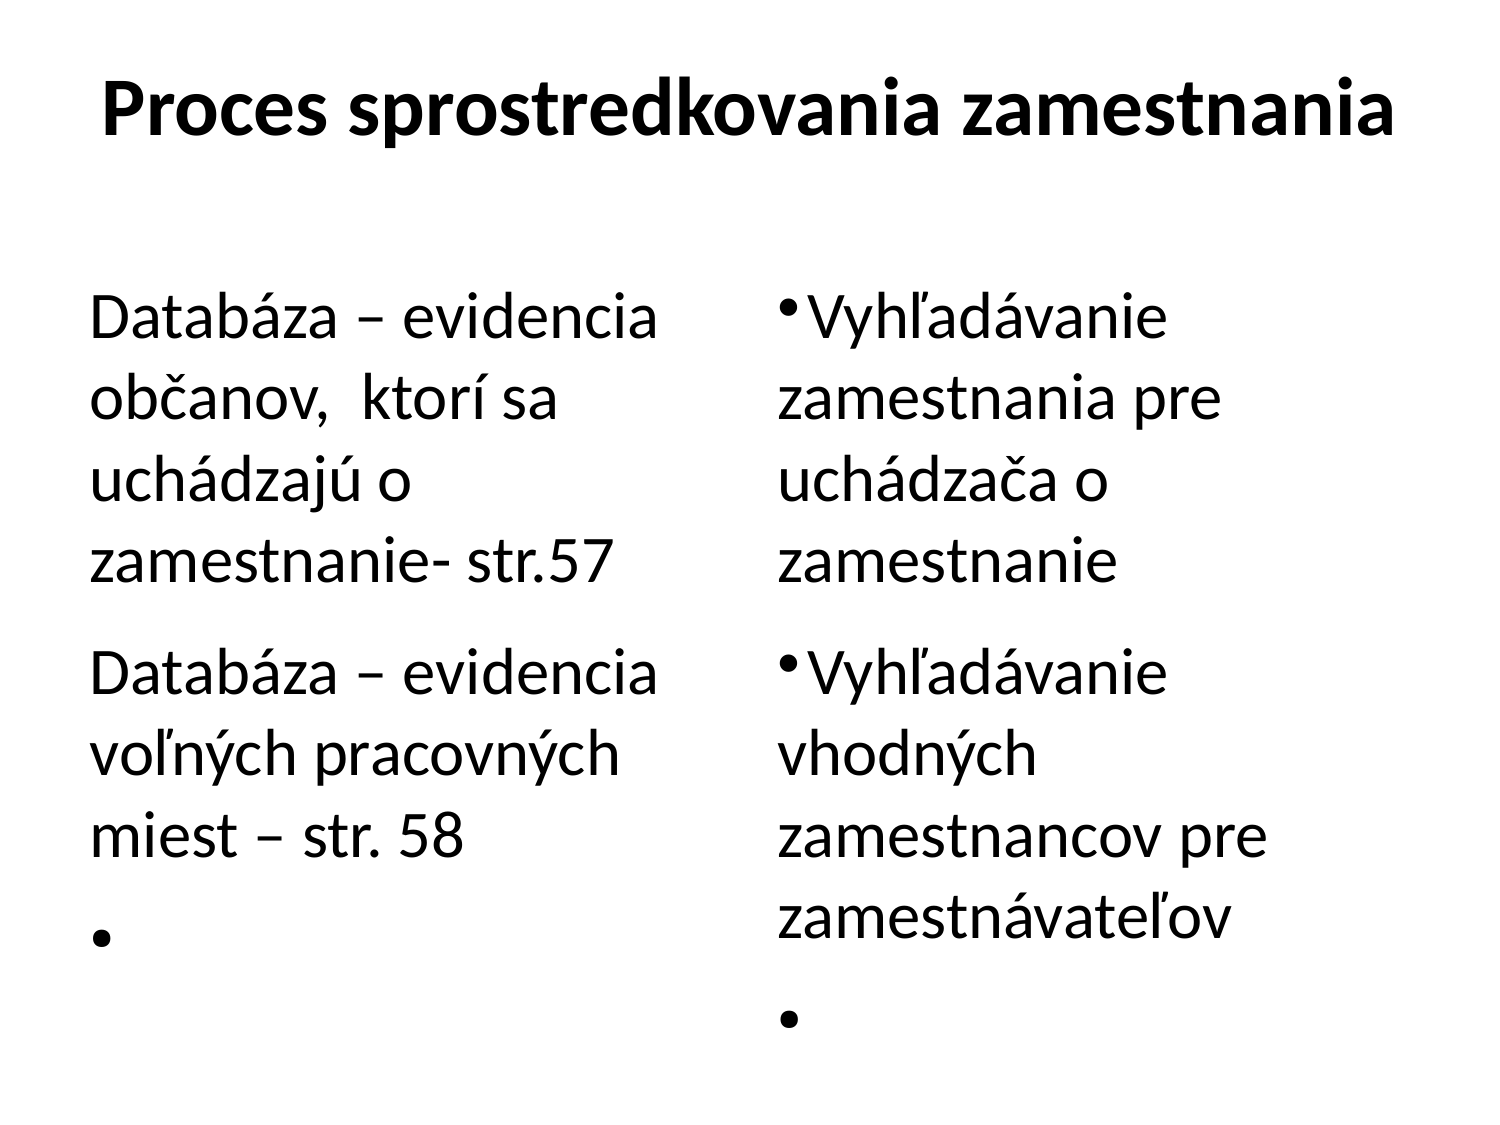

# Proces sprostredkovania zamestnania
Databáza – evidencia občanov, ktorí sa uchádzajú o zamestnanie- str.57
Databáza – evidencia voľných pracovných miest – str. 58
Vyhľadávanie zamestnania pre uchádzača o zamestnanie
Vyhľadávanie vhodných zamestnancov pre zamestnávateľov